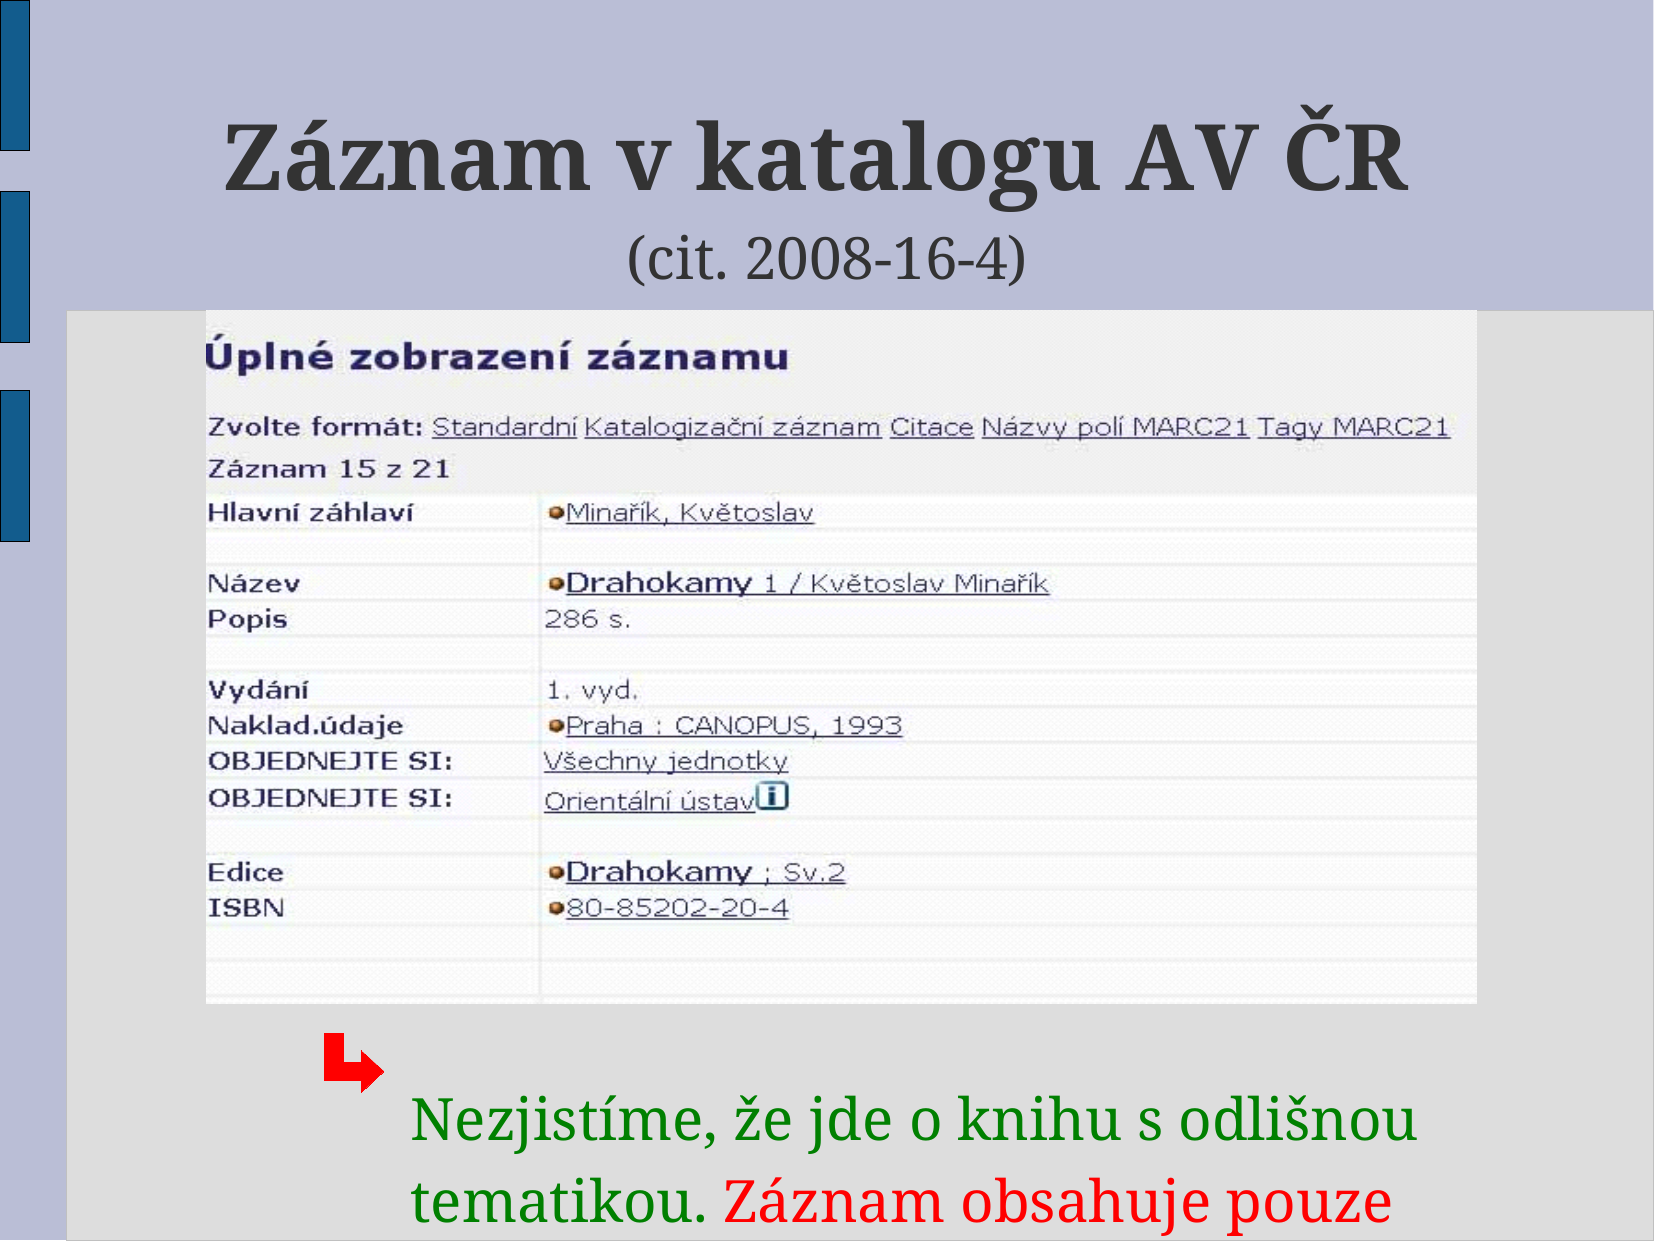

# Záznam v katalogu AV ČR (cit. 2008-16-4)
			Nezjistíme, že jde o knihu s odlišnou 					tematikou. Záznam obsahuje pouze 						identifikační údaje.